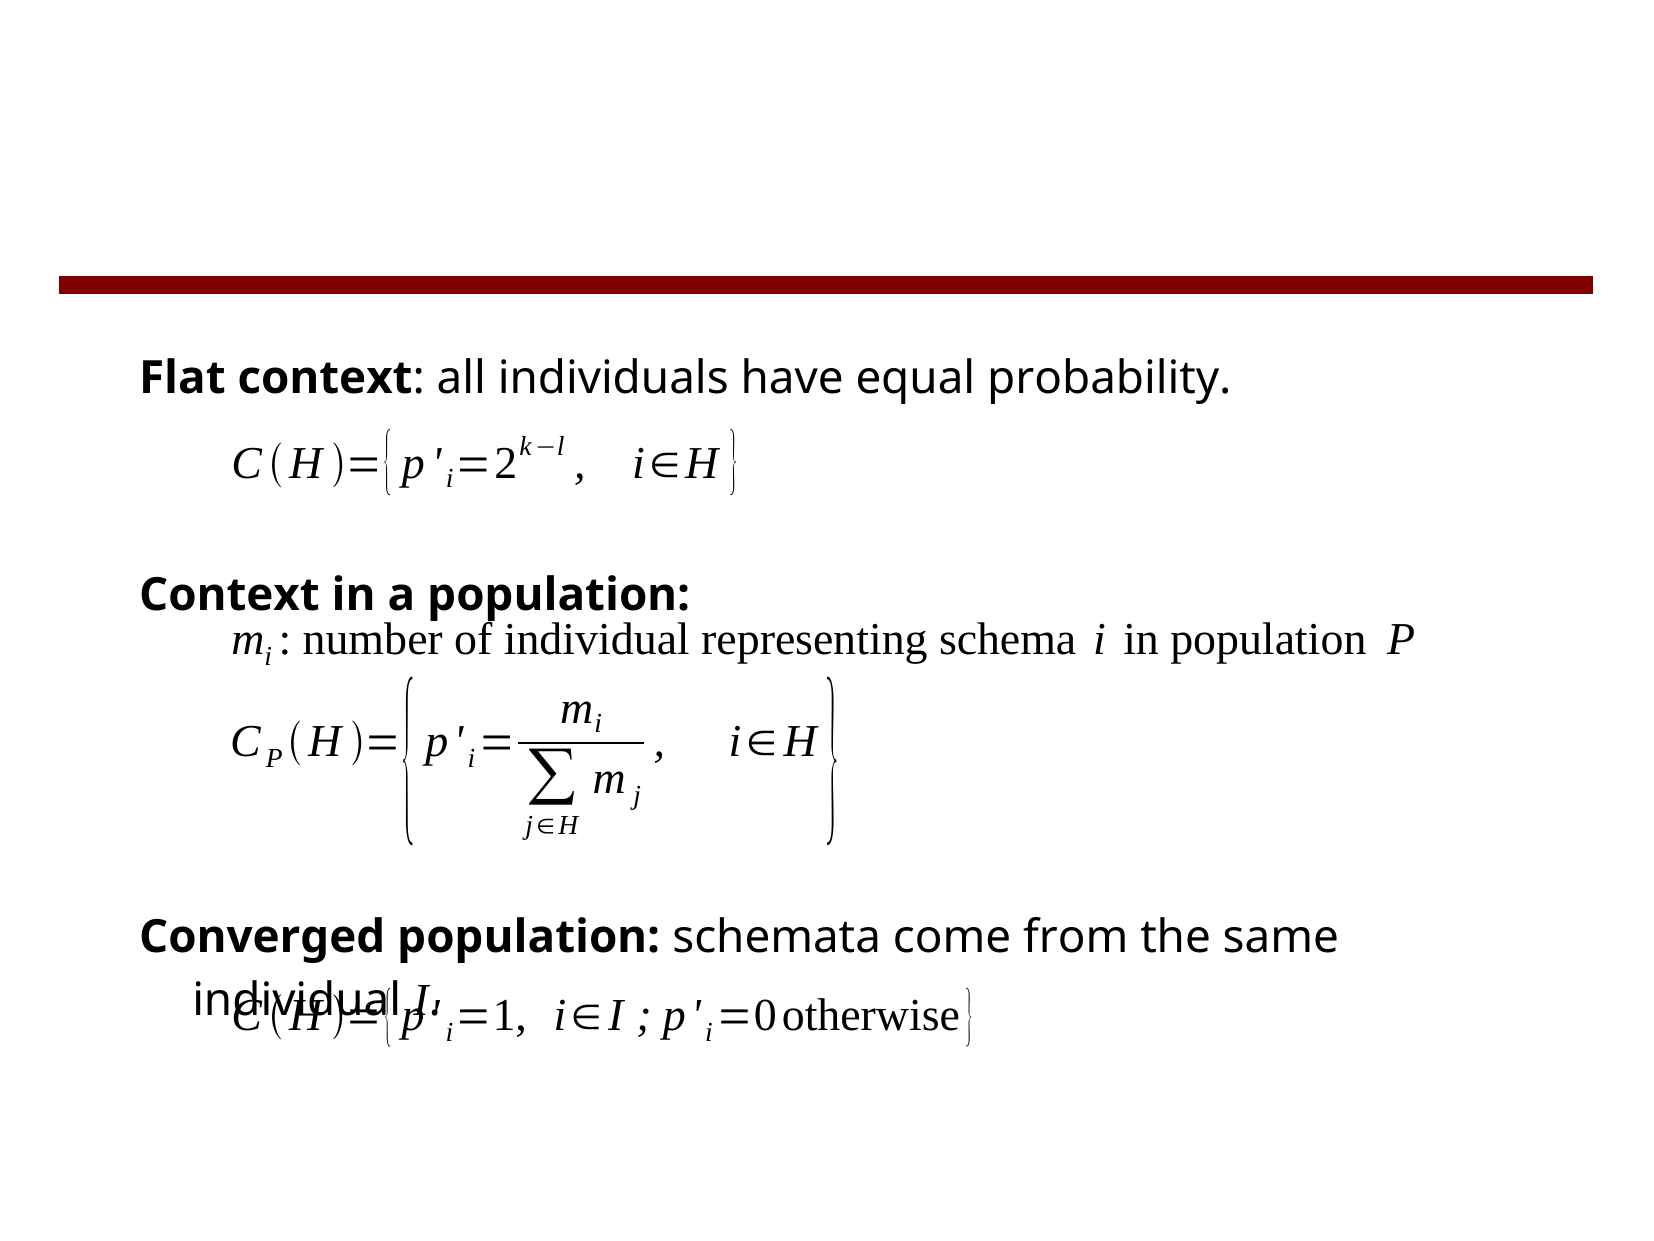

#
Flat context: all individuals have equal probability.
Context in a population:
Converged population: schemata come from the same
individual I.